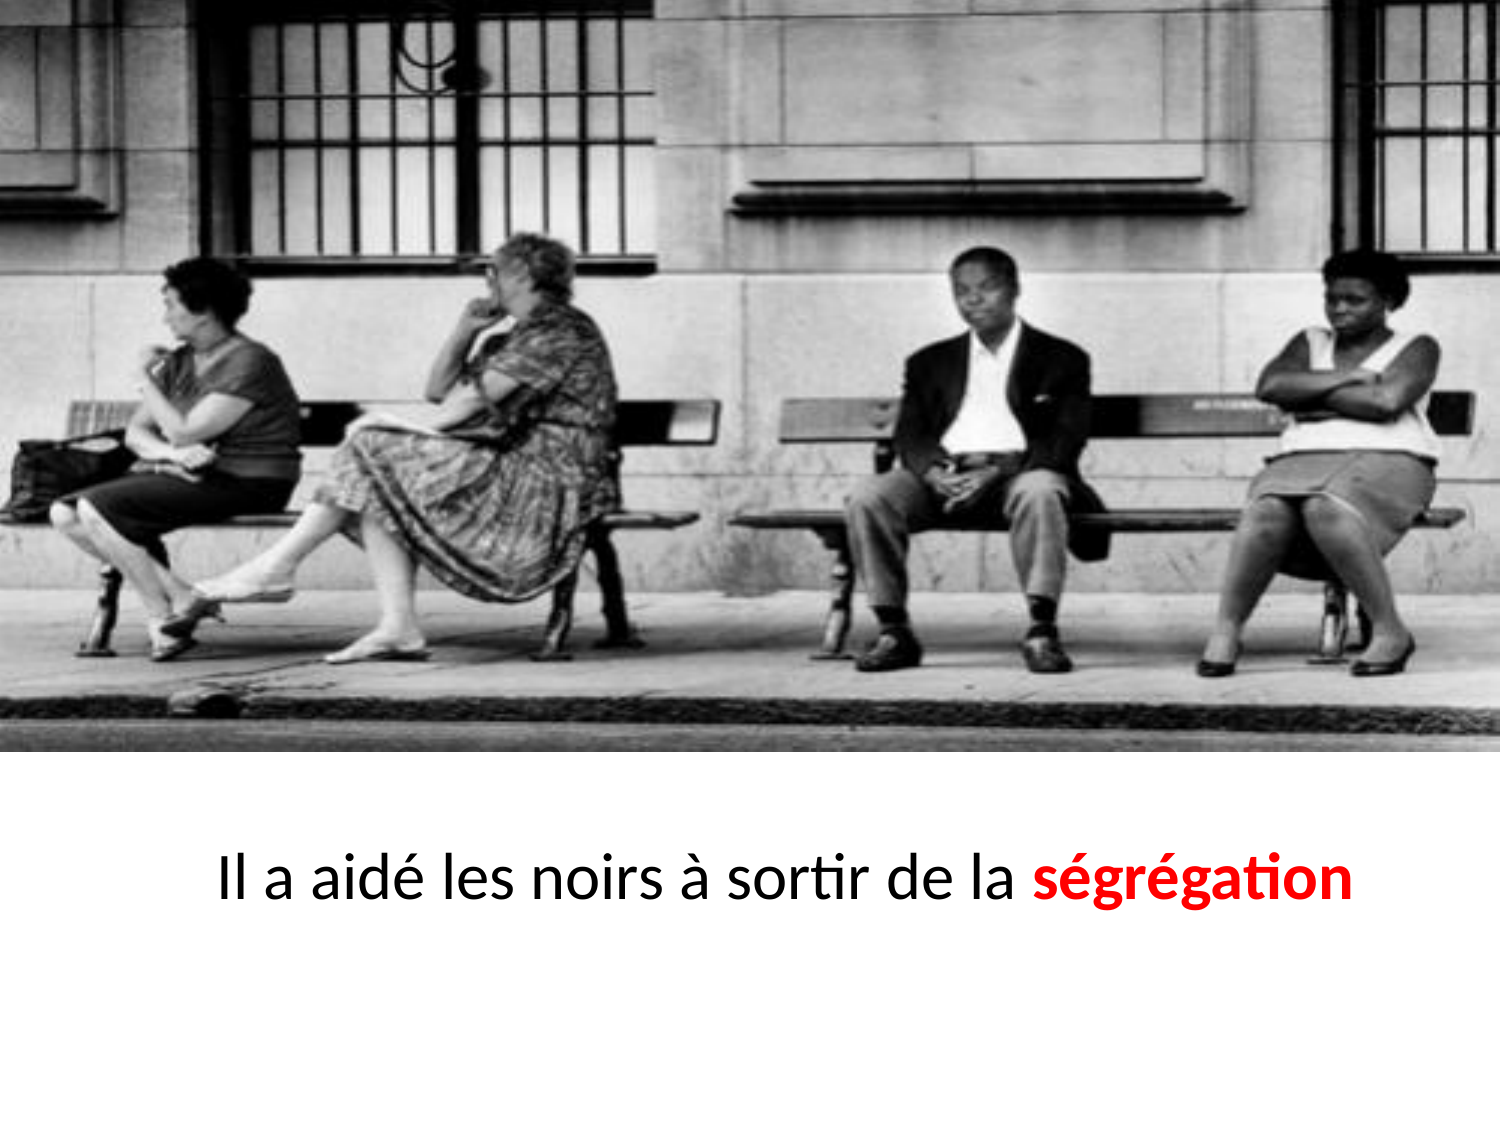

# Il a aidé les noirs à sortir de la ségrégation